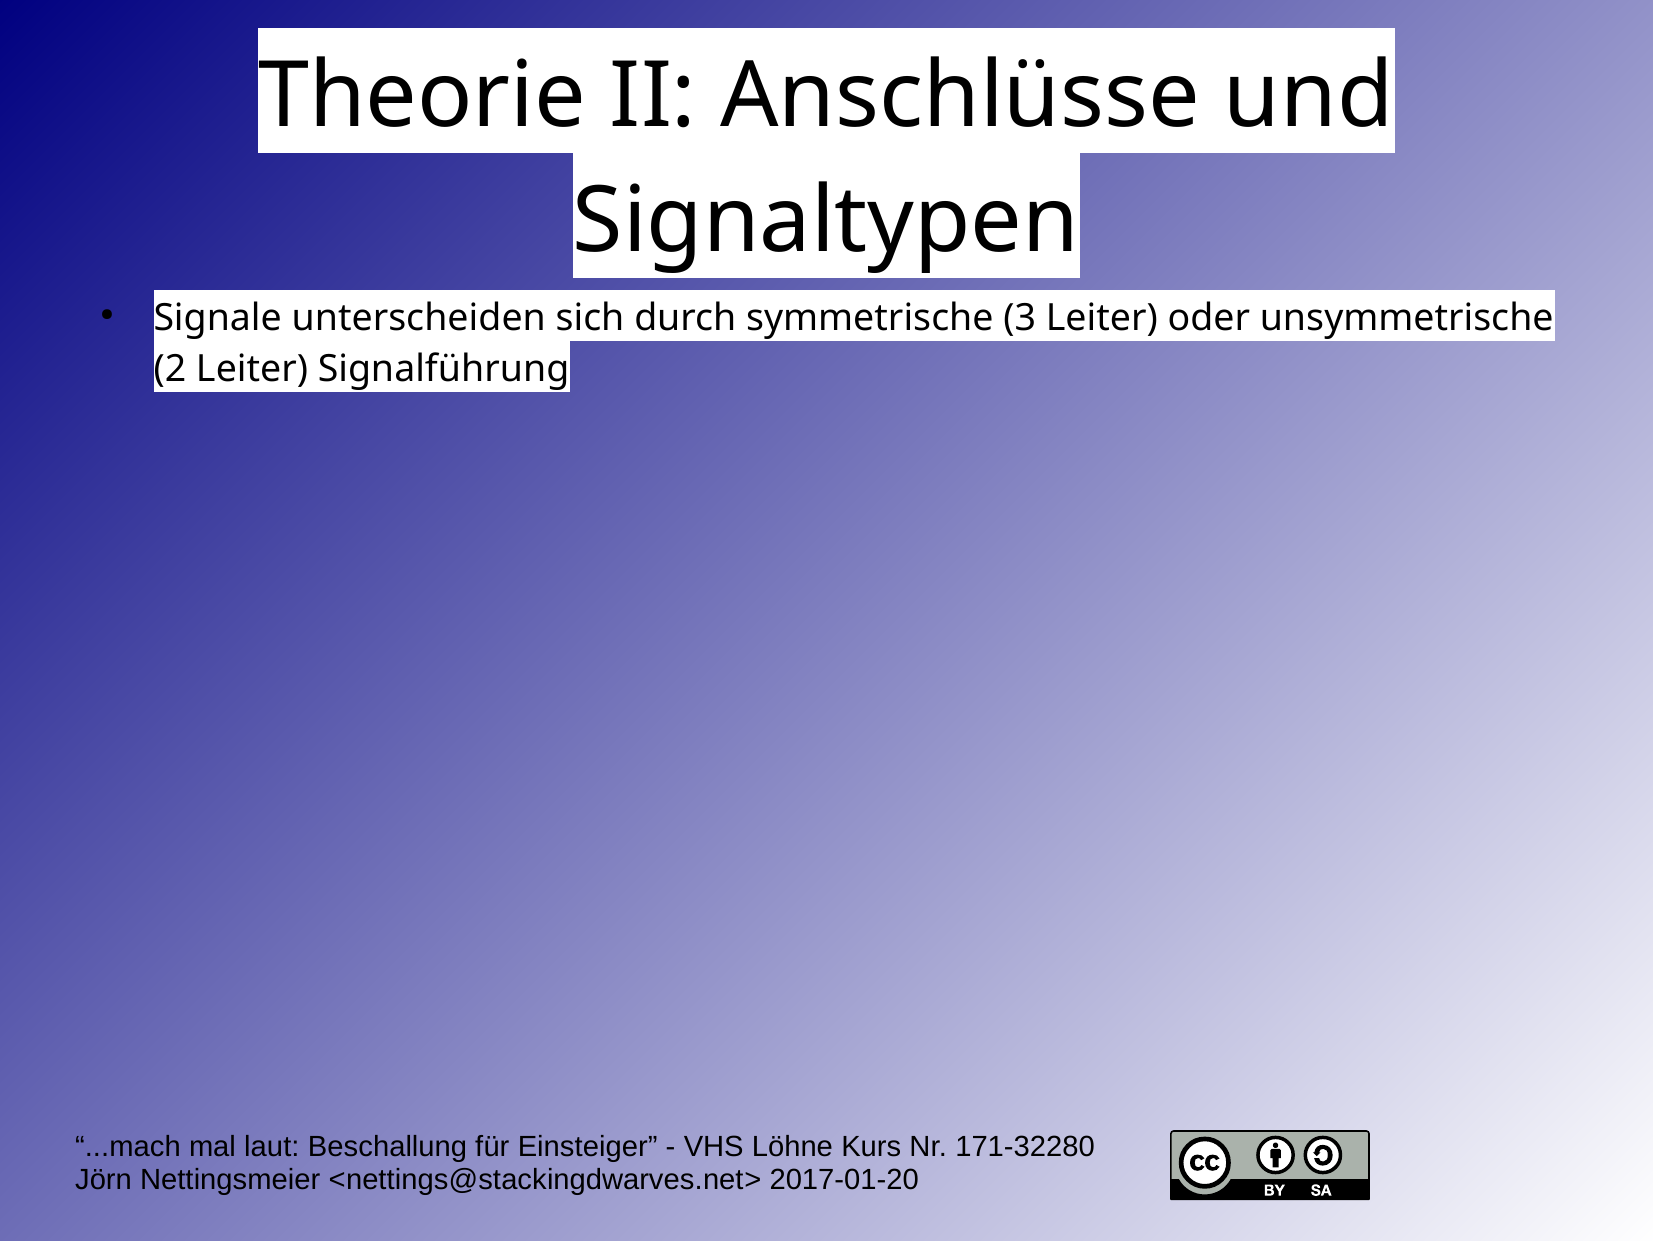

# Theorie II: Anschlüsse und Signaltypen
Signale unterscheiden sich durch symmetrische (3 Leiter) oder unsymmetrische (2 Leiter) Signalführung